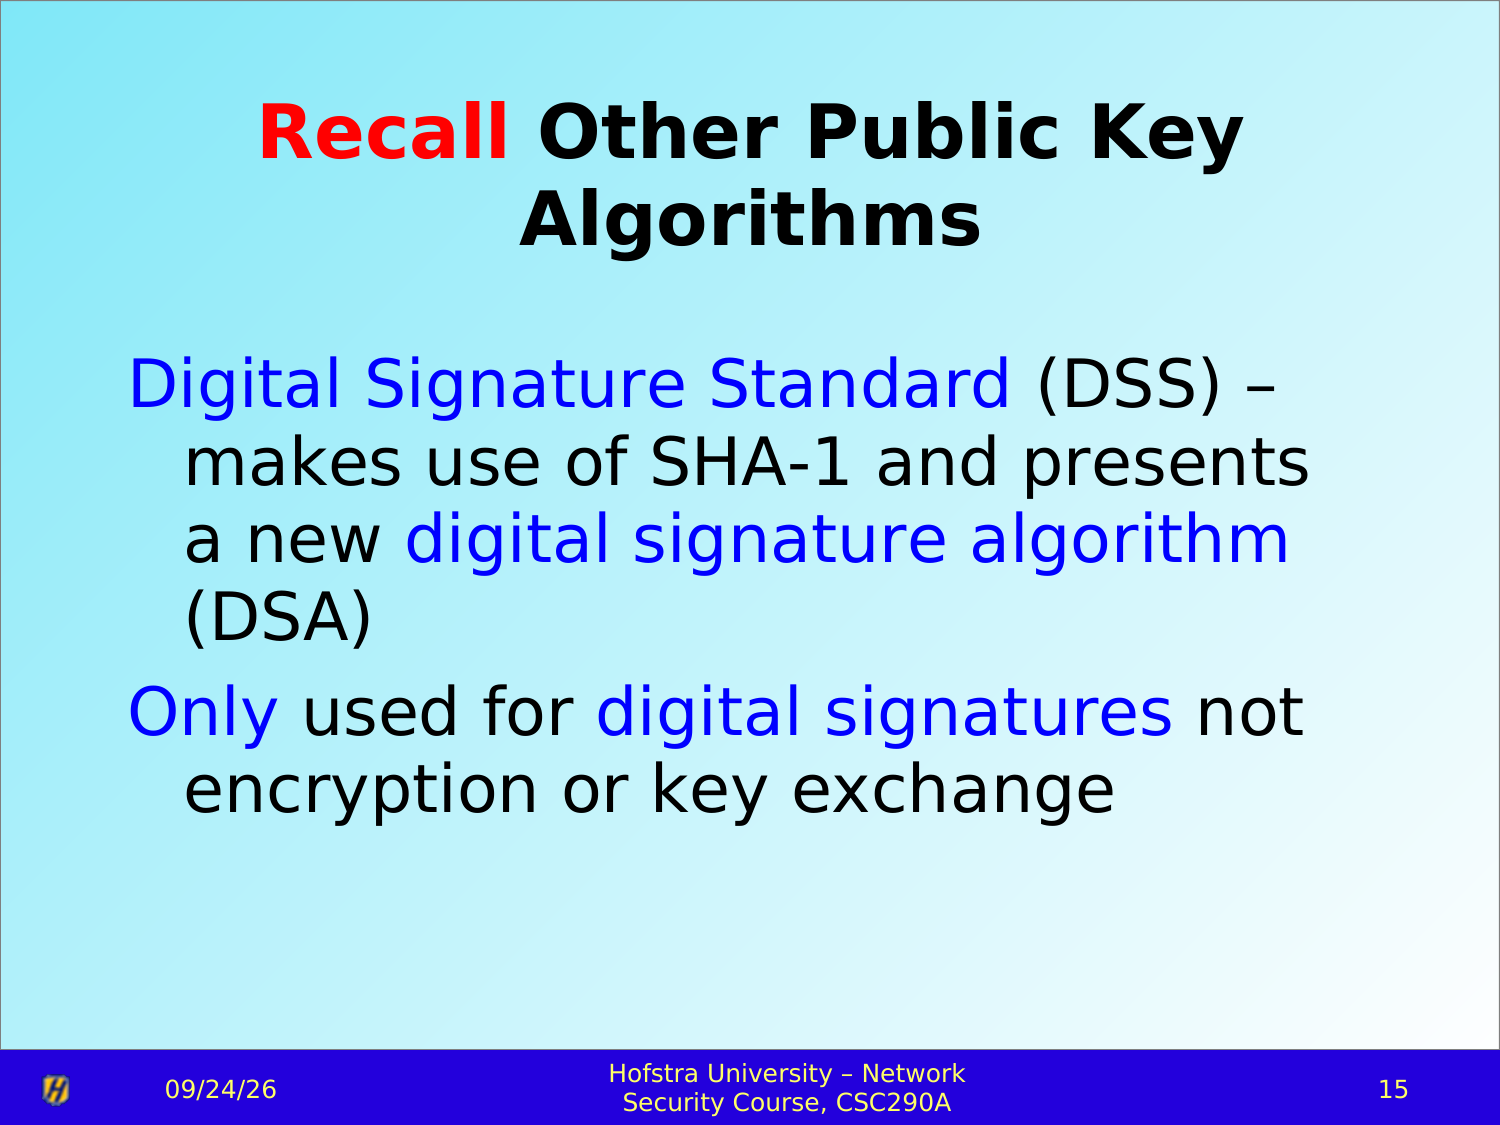

# Recall Other Public Key Algorithms
Digital Signature Standard (DSS) – makes use of SHA-1 and presents a new digital signature algorithm (DSA)
Only used for digital signatures not encryption or key exchange
15